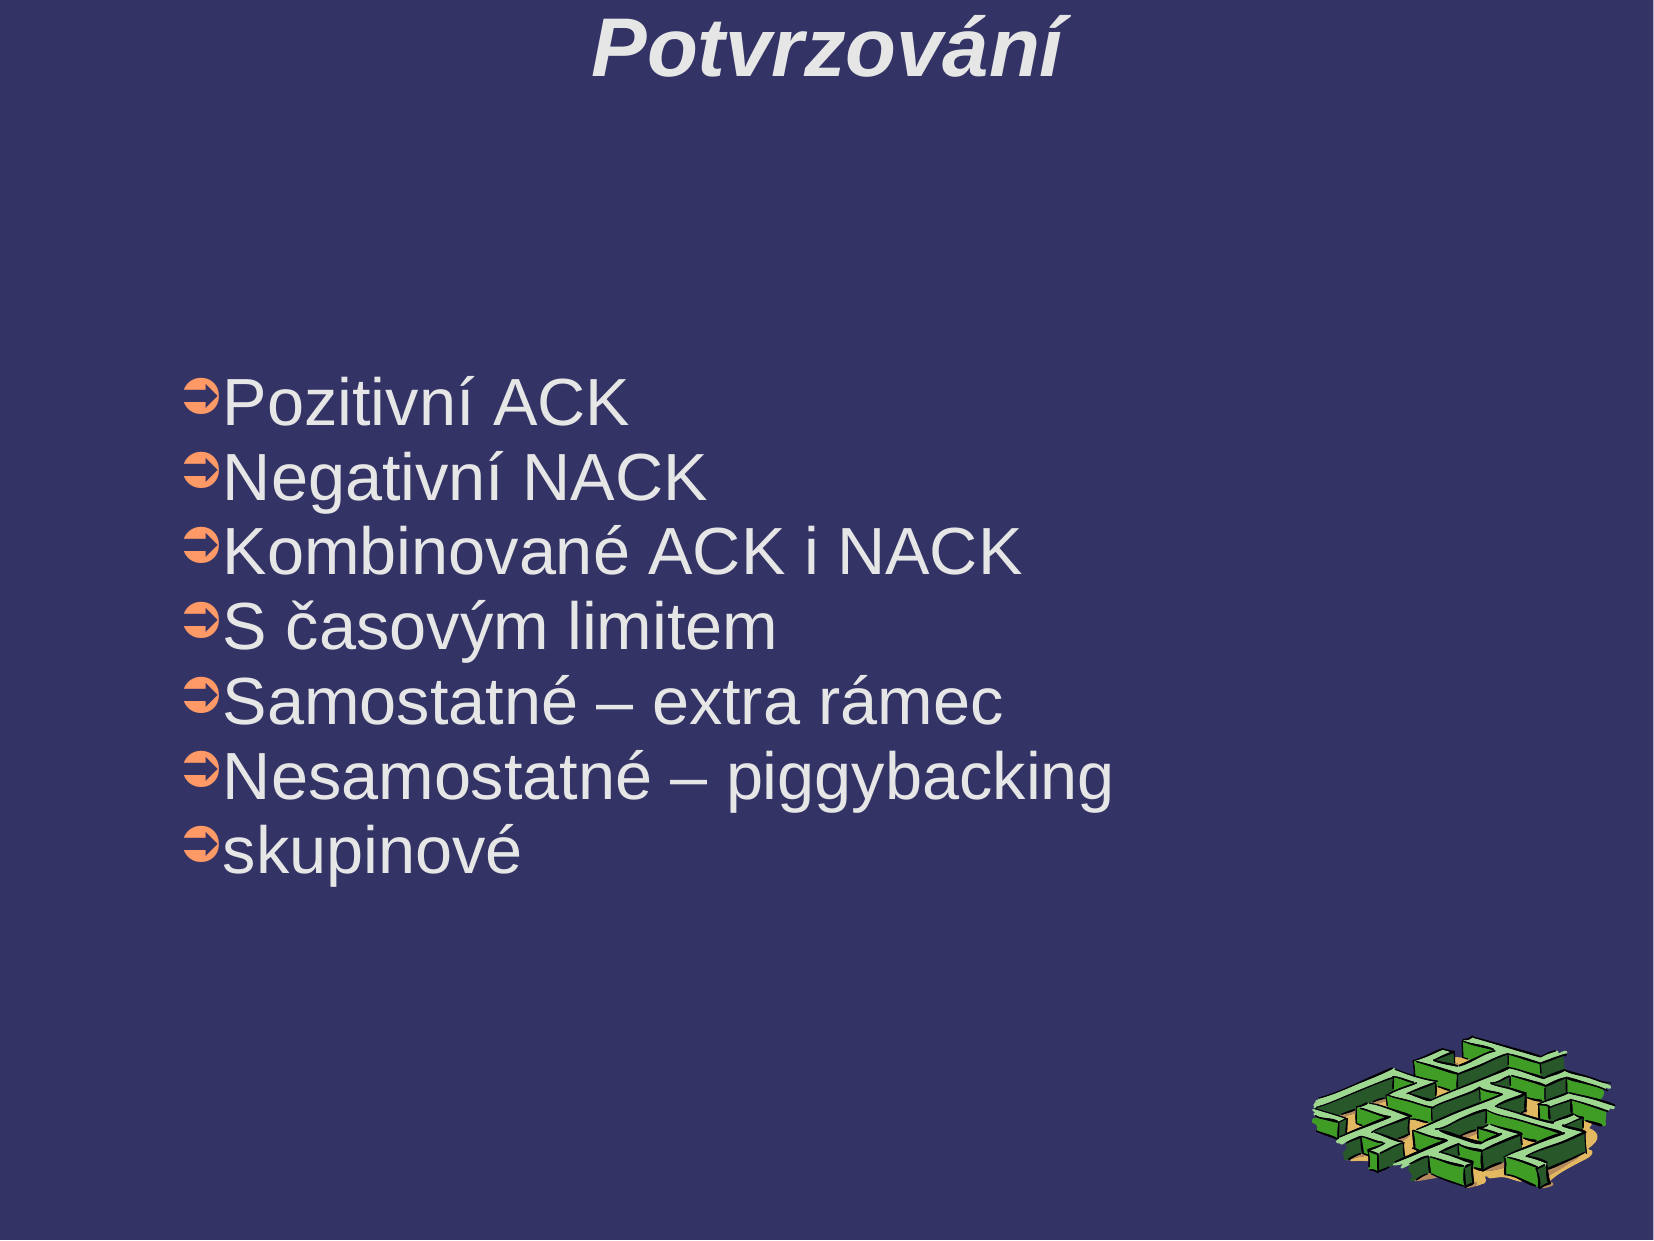

# Potvrzování
Pozitivní ACK
Negativní NACK
Kombinované ACK i NACK
S časovým limitem
Samostatné – extra rámec
Nesamostatné – piggybacking
skupinové